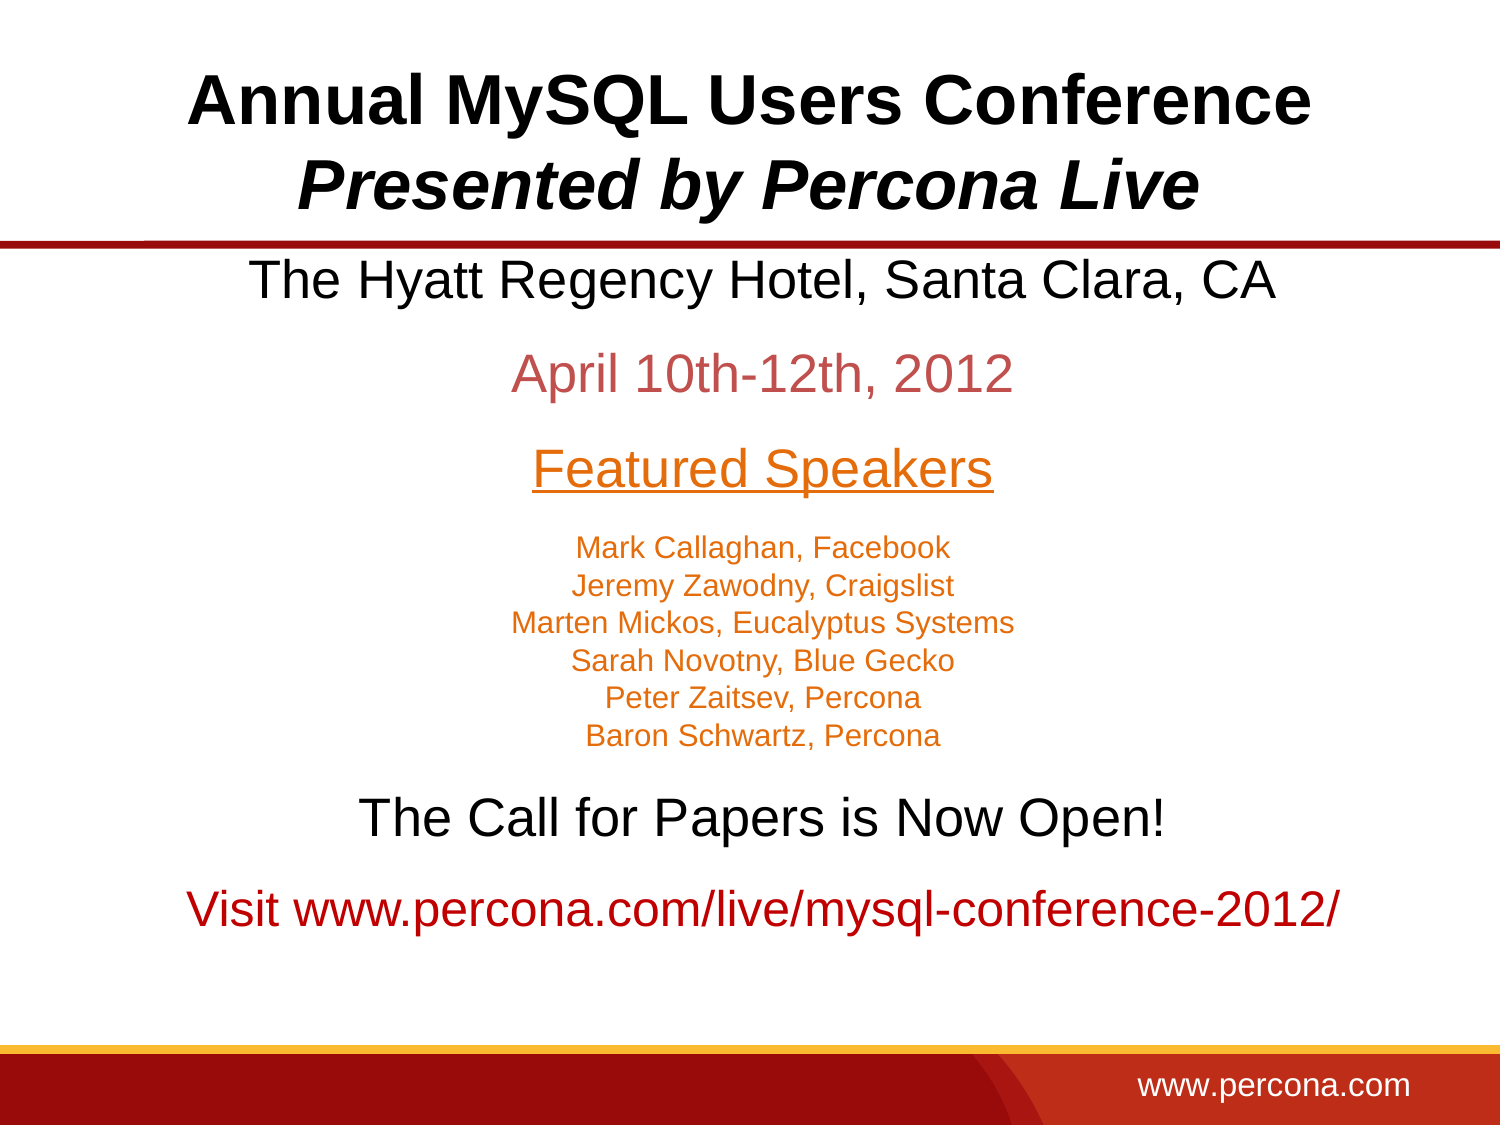

# Annual MySQL Users Conference Presented by Percona Live
The Hyatt Regency Hotel, Santa Clara, CA
April 10th-12th, 2012
Featured Speakers
Mark Callaghan, Facebook
Jeremy Zawodny, Craigslist
Marten Mickos, Eucalyptus Systems
Sarah Novotny, Blue Gecko
Peter Zaitsev, Percona
Baron Schwartz, Percona
The Call for Papers is Now Open!
Visit www.percona.com/live/mysql-conference-2012/